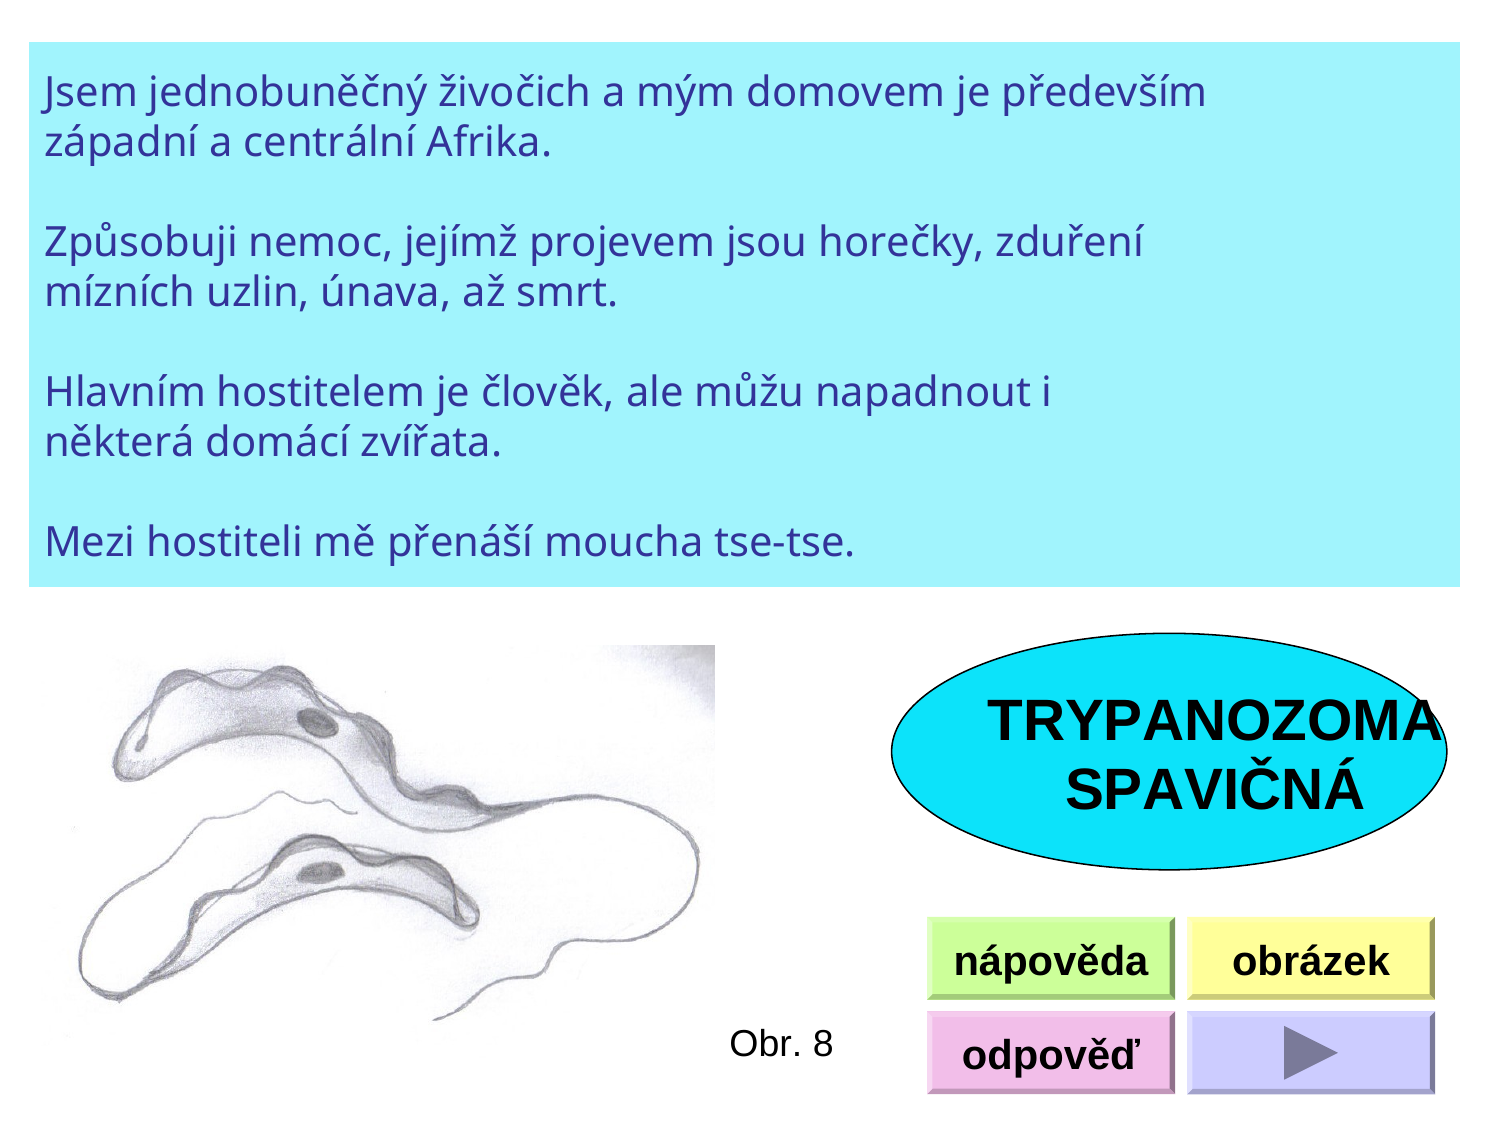

Jsem jednobuněčný živočich a mým domovem je především
západní a centrální Afrika.
Způsobuji nemoc, jejímž projevem jsou horečky, zduření
mízních uzlin, únava, až smrt.
Hlavním hostitelem je člověk, ale můžu napadnout i
některá domácí zvířata.
Mezi hostiteli mě přenáší moucha tse-tse.
TRYPANOZOMA
SPAVIČNÁ
nápověda
obrázek
Obr. 8
odpověď